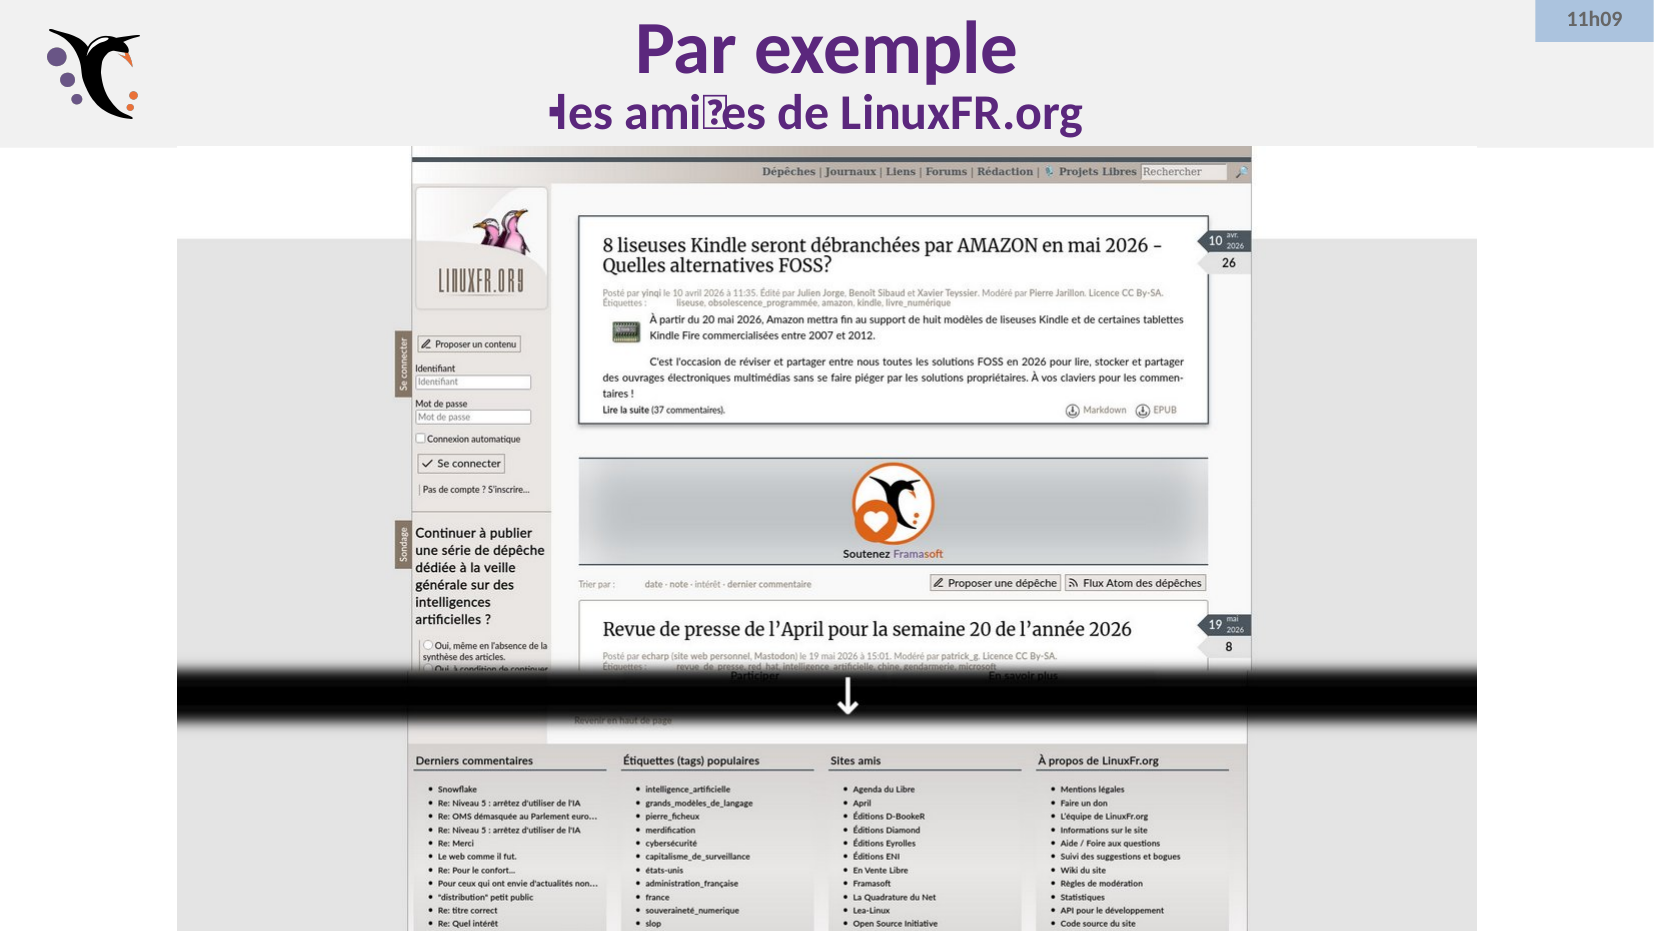

11h09
# Par exemple 👋 les ami⋅es de LinuxFR.org